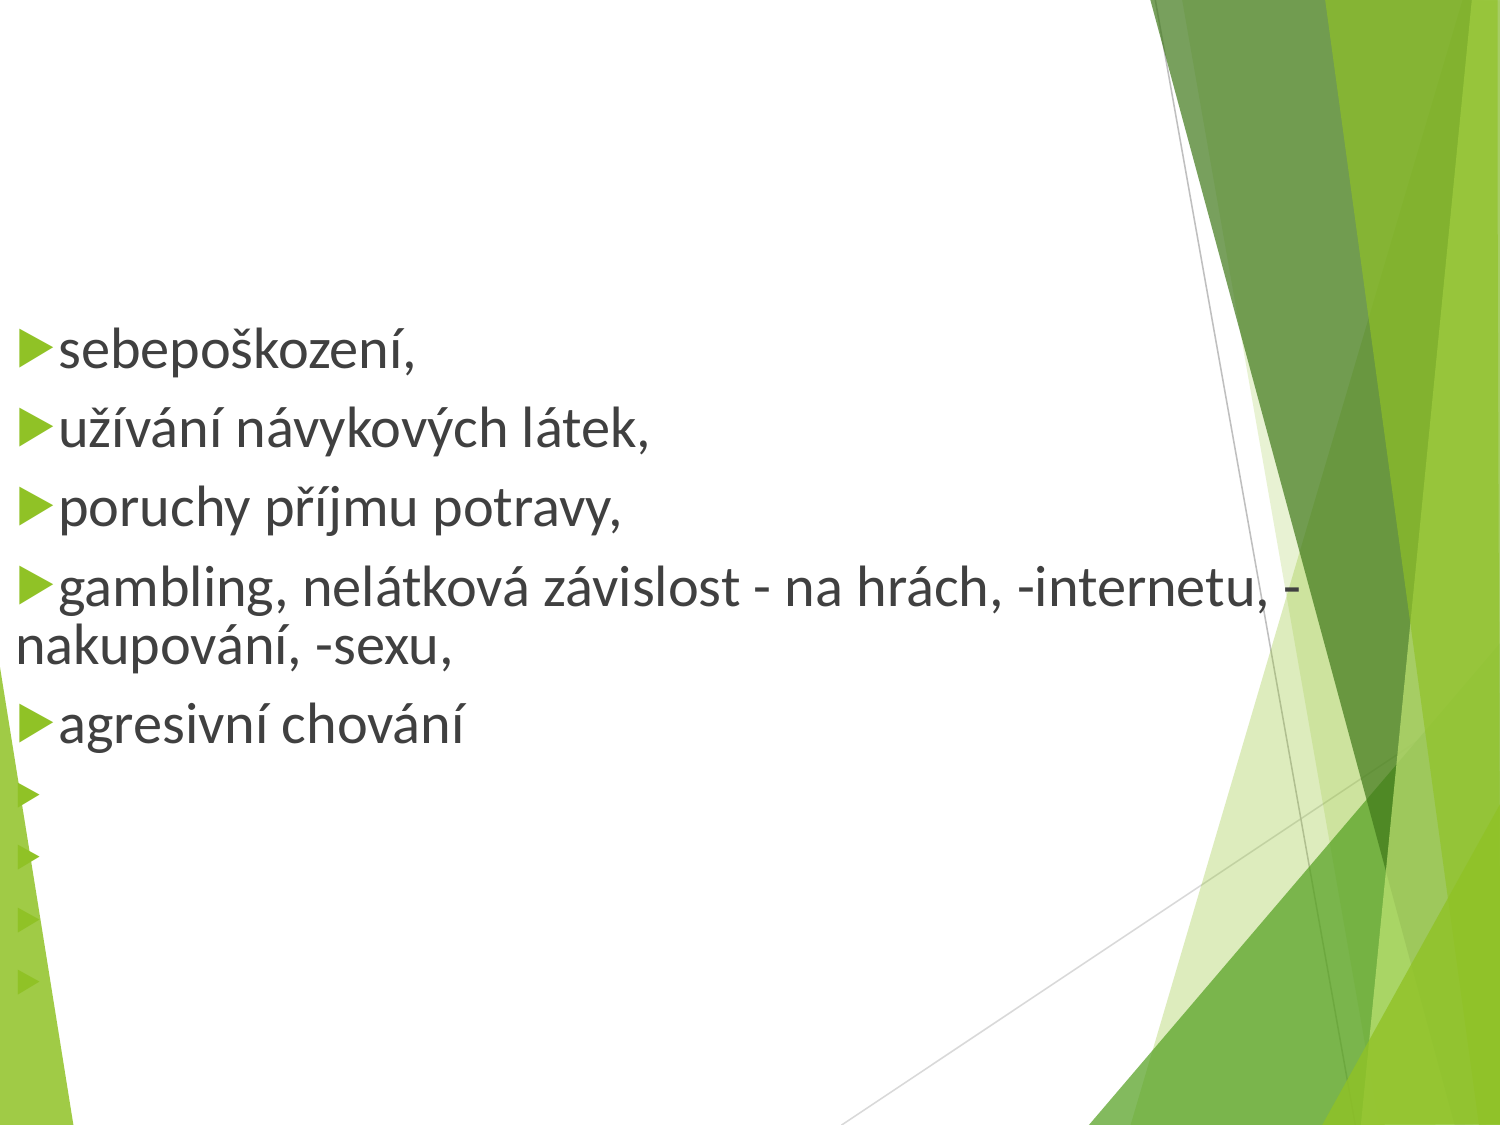

#
sebepoškození,
užívání návykových látek,
poruchy příjmu potravy,
gambling, nelátková závislost - na hrách, -internetu, -nakupování, -sexu,
agresivní chování